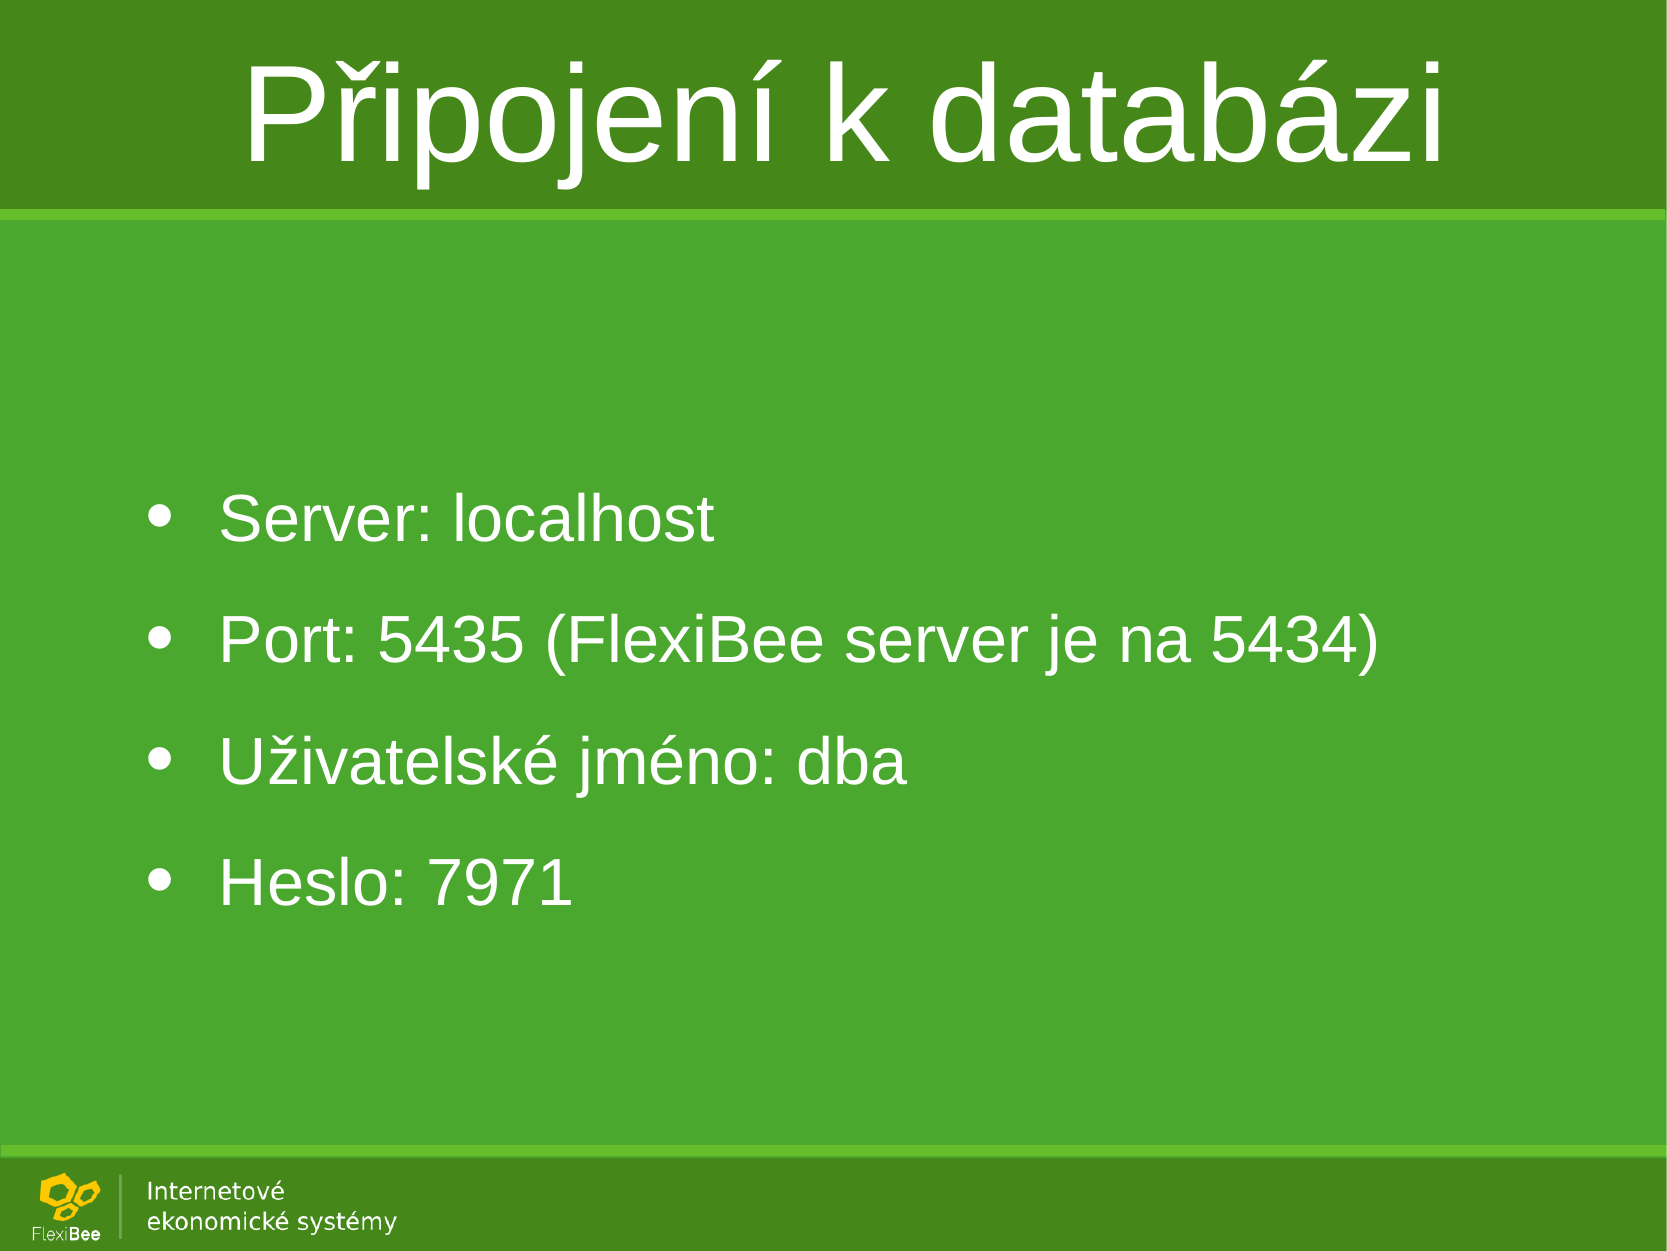

# Připojení k databázi
Server: localhost
Port: 5435 (FlexiBee server je na 5434)
Uživatelské jméno: dba
Heslo: 7971